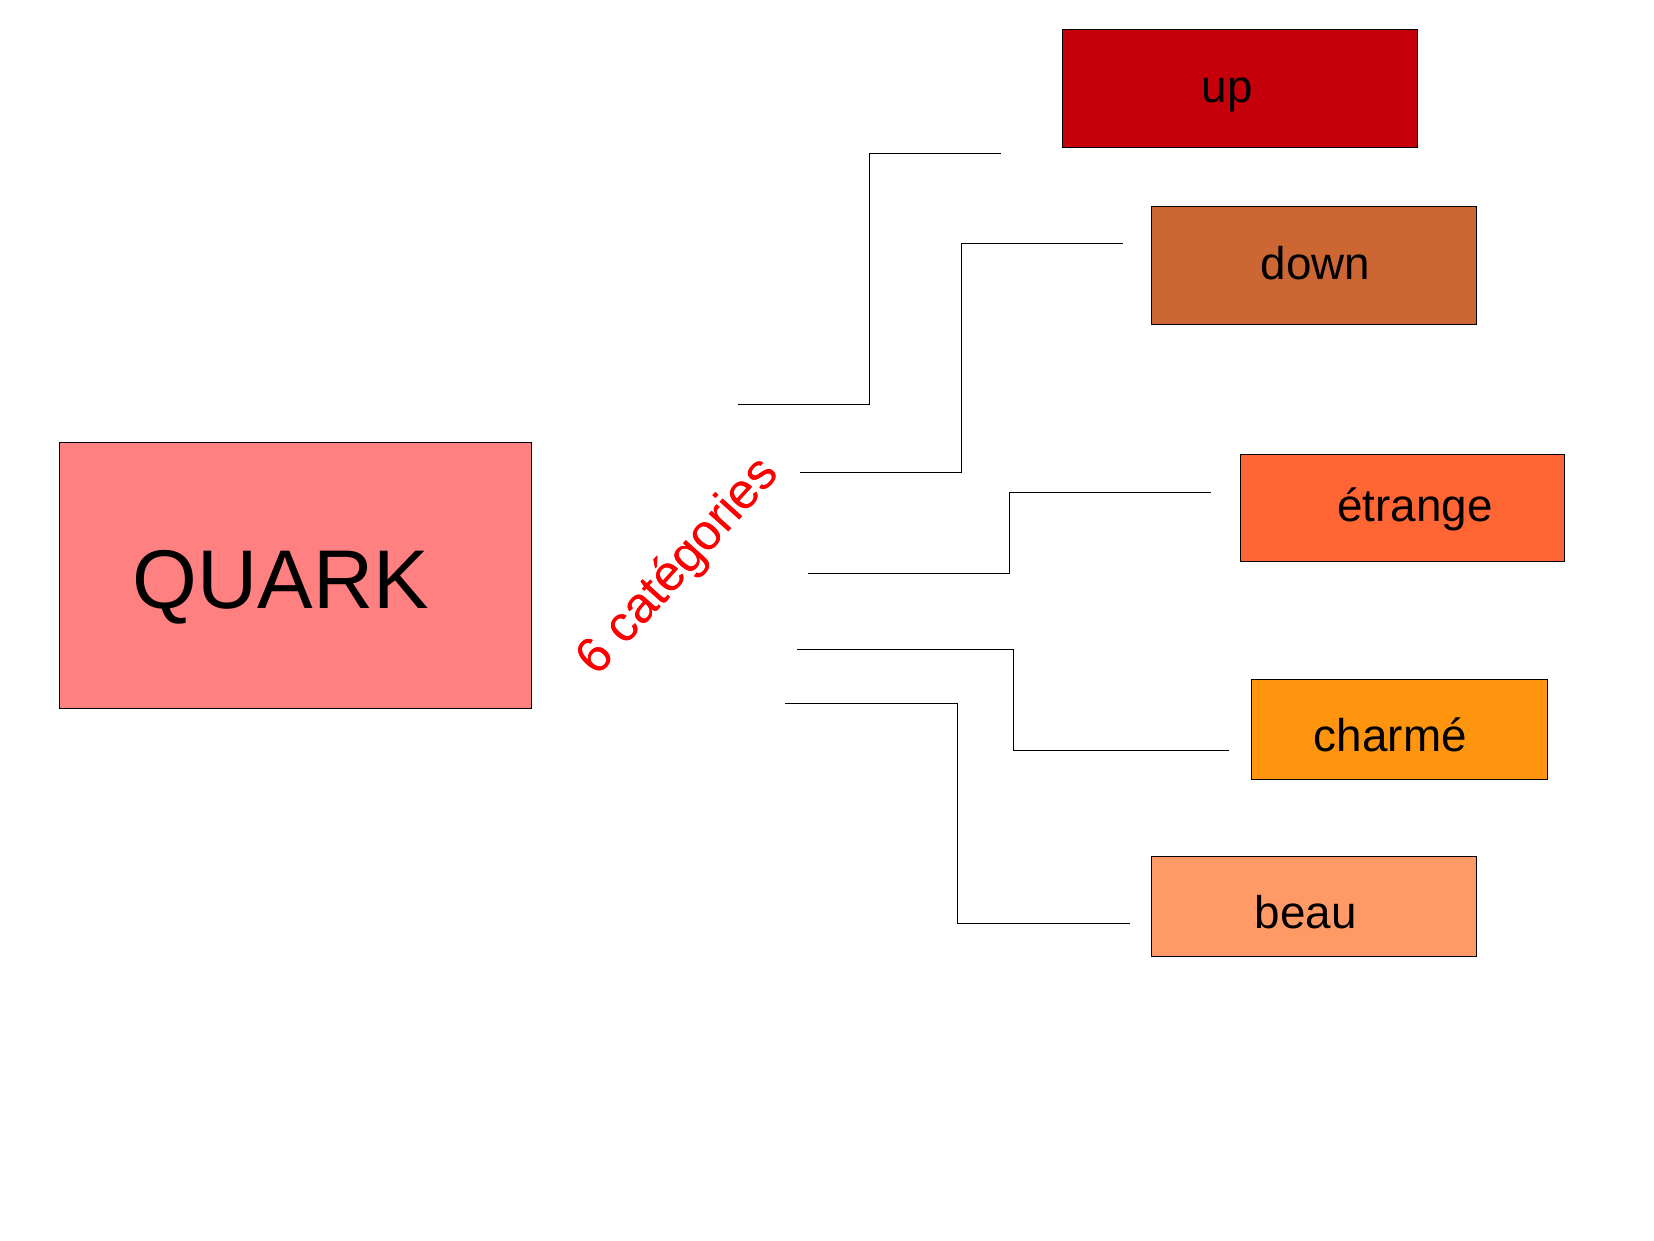

up
up
down
down
étrange
étrange
6 catégories
6 catégories
QUARK
QUARK
charmé
charmé
beau
beau